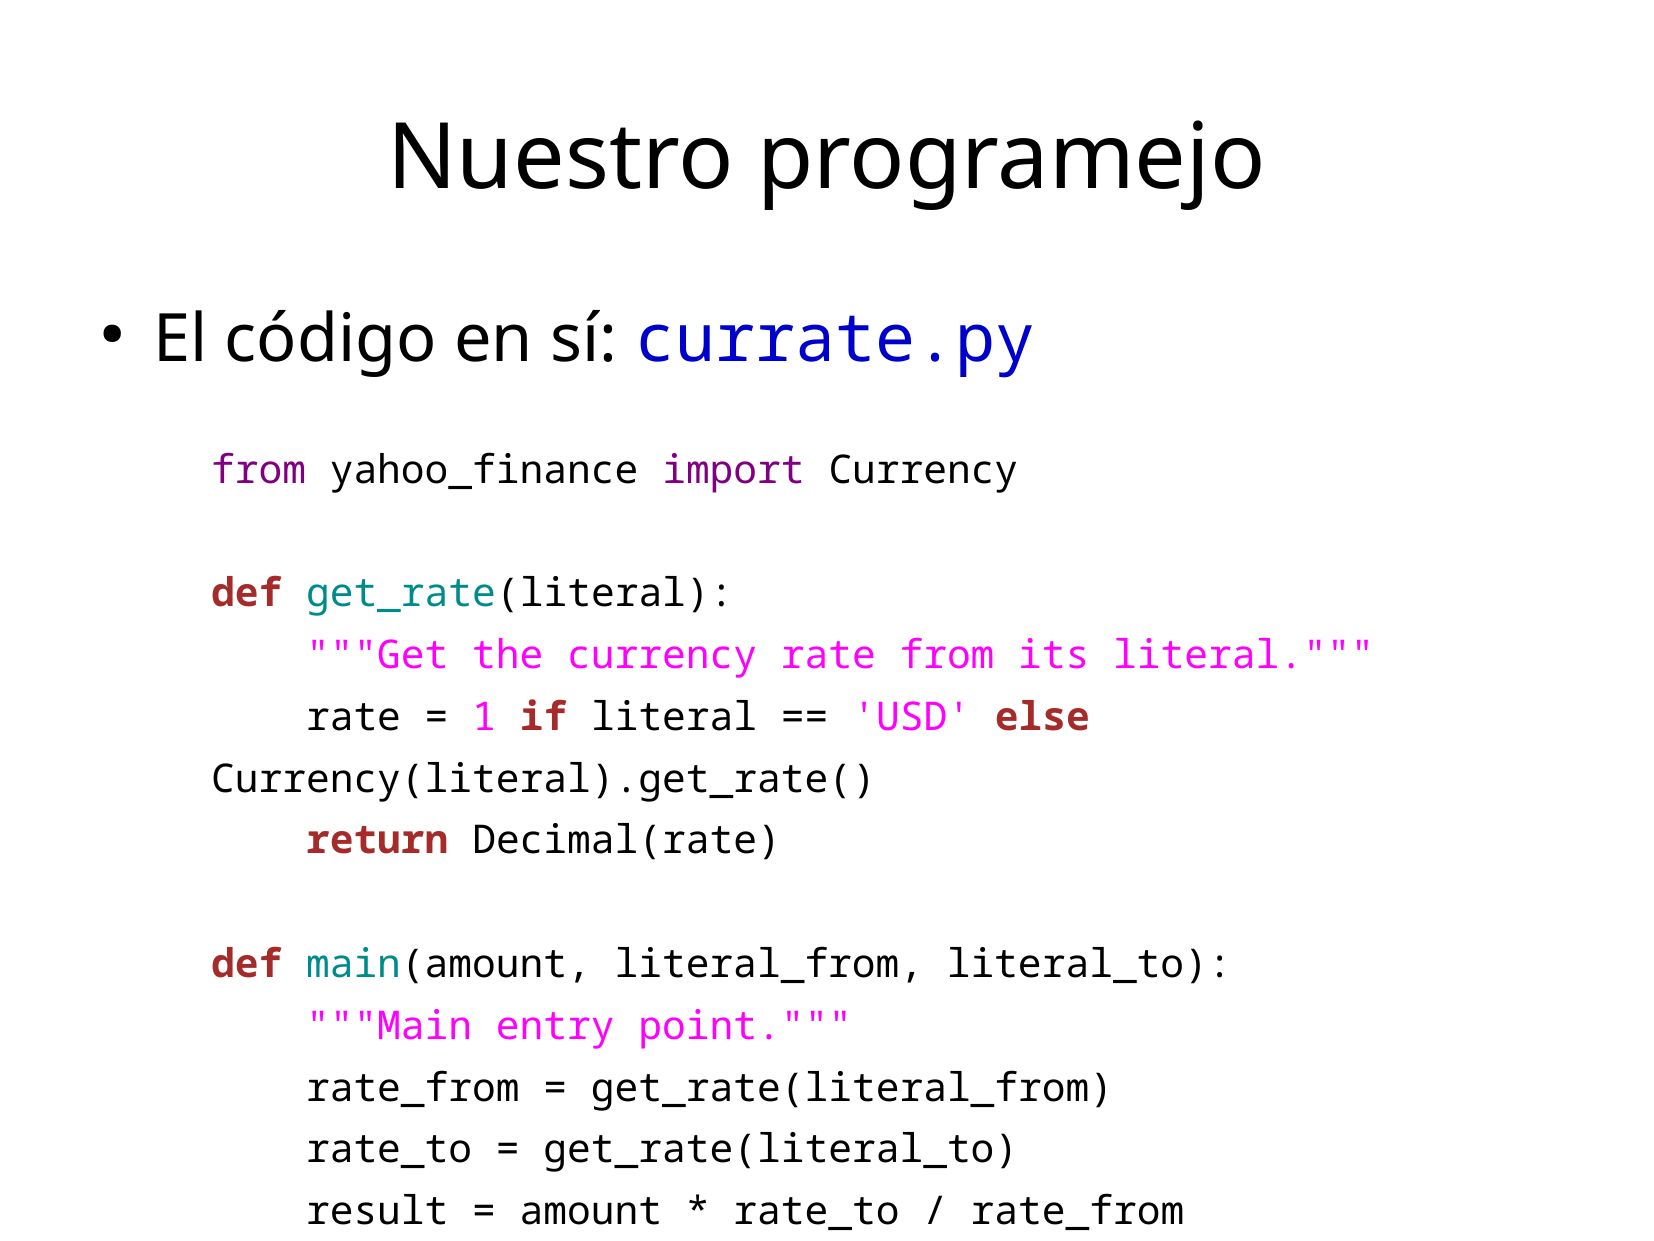

# Nuestro programejo
El código en sí: currate.py
from yahoo_finance import Currency
def get_rate(literal):
 """Get the currency rate from its literal."""
 rate = 1 if literal == 'USD' else Currency(literal).get_rate()
 return Decimal(rate)
def main(amount, literal_from, literal_to):
 """Main entry point."""
 rate_from = get_rate(literal_from)
 rate_to = get_rate(literal_to)
 result = amount * rate_to / rate_from
 print("{} {} = {:.3f} {}".format(
 amount, literal_from, result, literal_to))